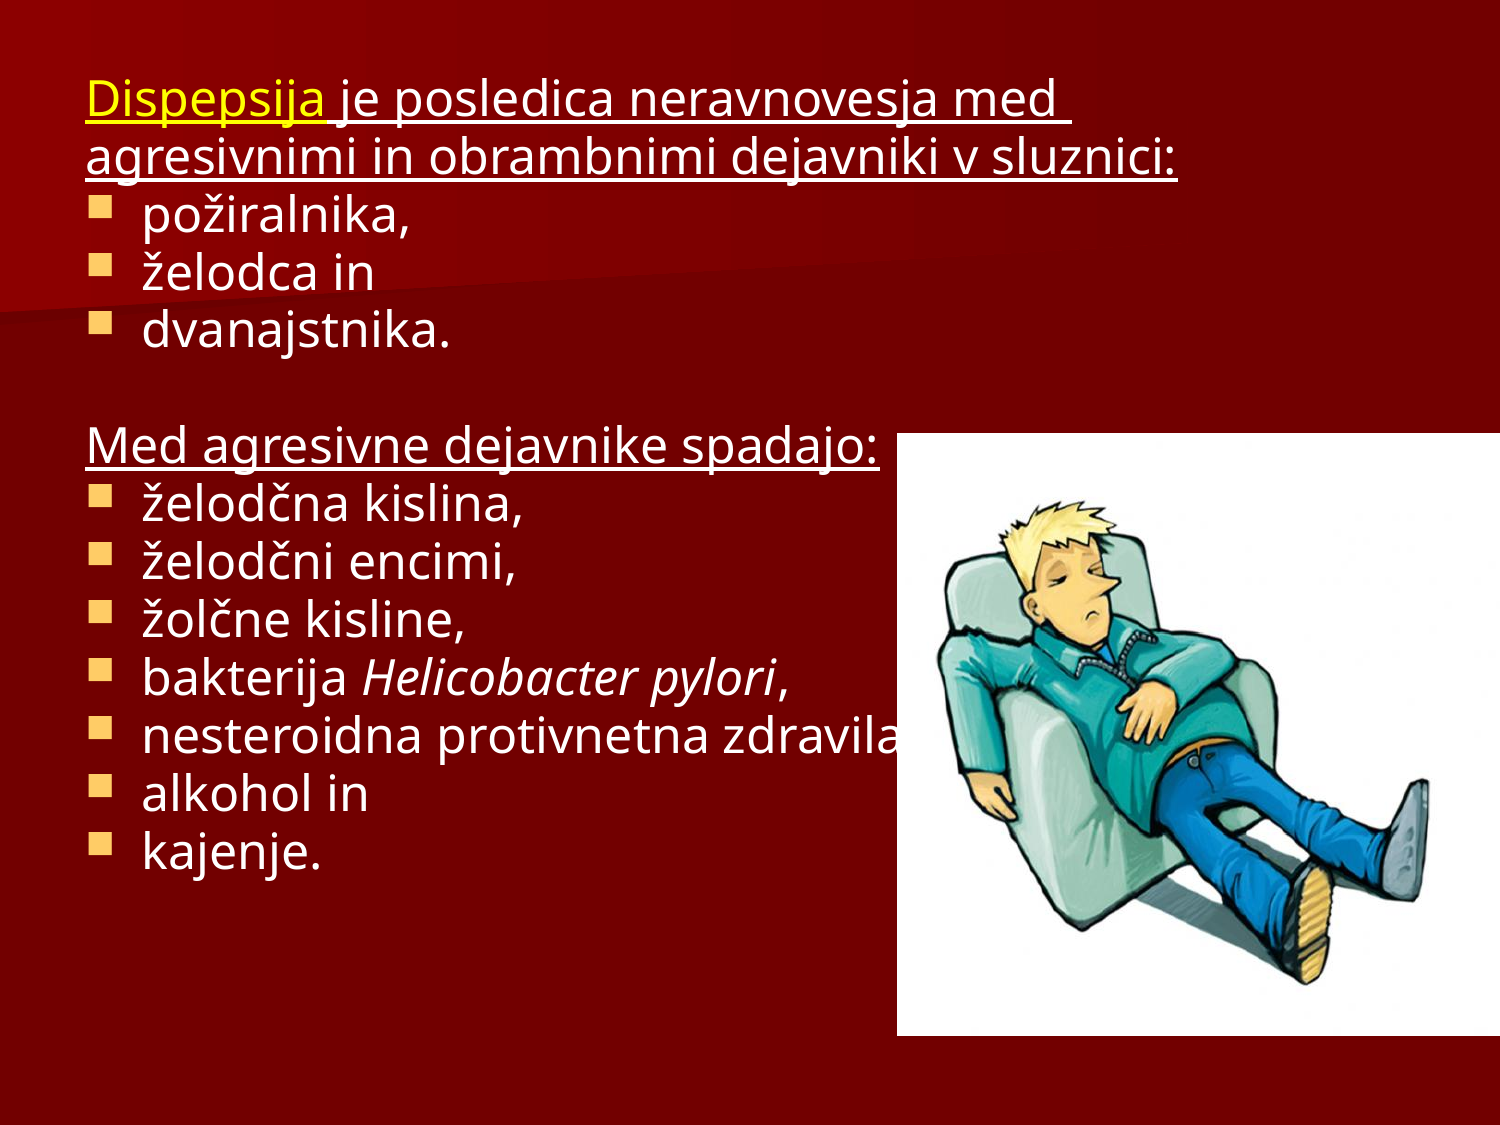

#
Dispepsija je posledica neravnovesja med
agresivnimi in obrambnimi dejavniki v sluznici:
požiralnika,
želodca in
dvanajstnika.
Med agresivne dejavnike spadajo:
želodčna kislina,
želodčni encimi,
žolčne kisline,
bakterija Helicobacter pylori,
nesteroidna protivnetna zdravila,
alkohol in
kajenje.